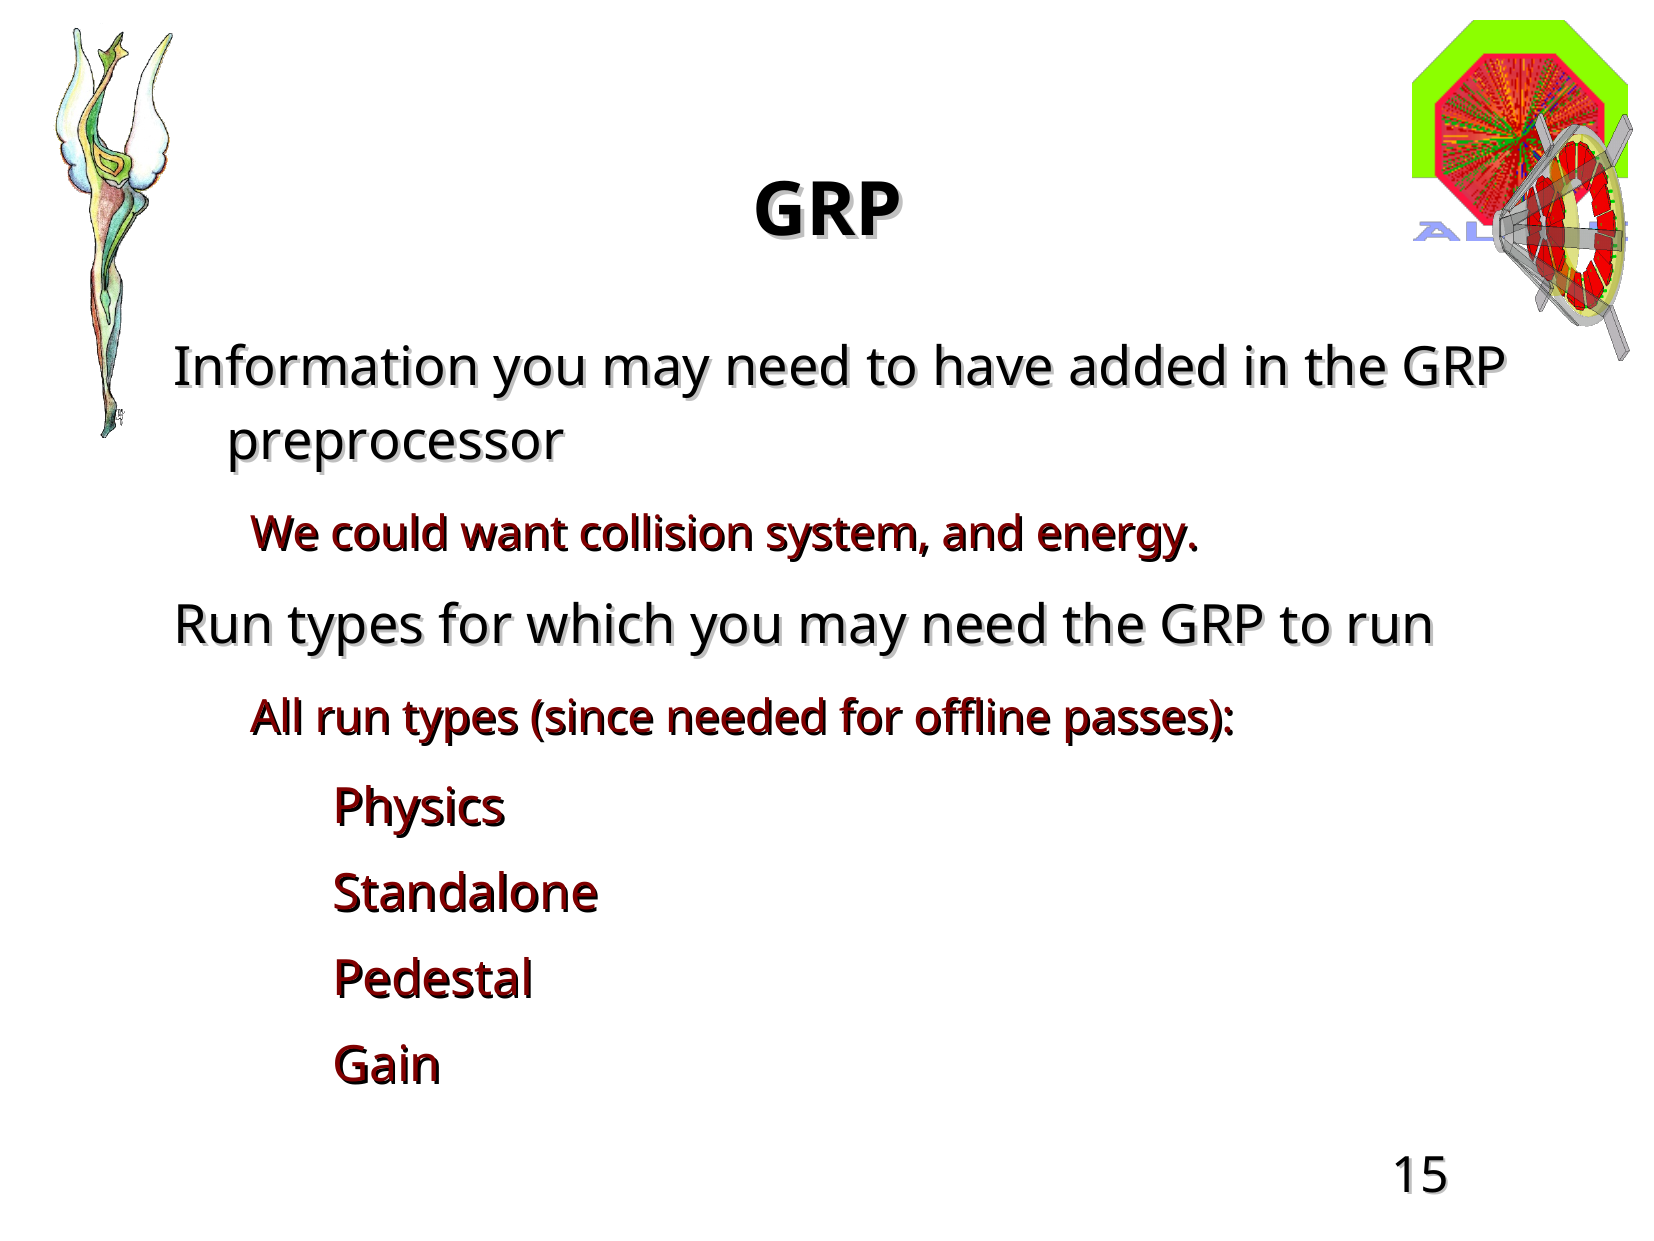

# GRP
Information you may need to have added in the GRP preprocessor
We could want collision system, and energy.
Run types for which you may need the GRP to run
All run types (since needed for offline passes):
Physics
Standalone
Pedestal
Gain